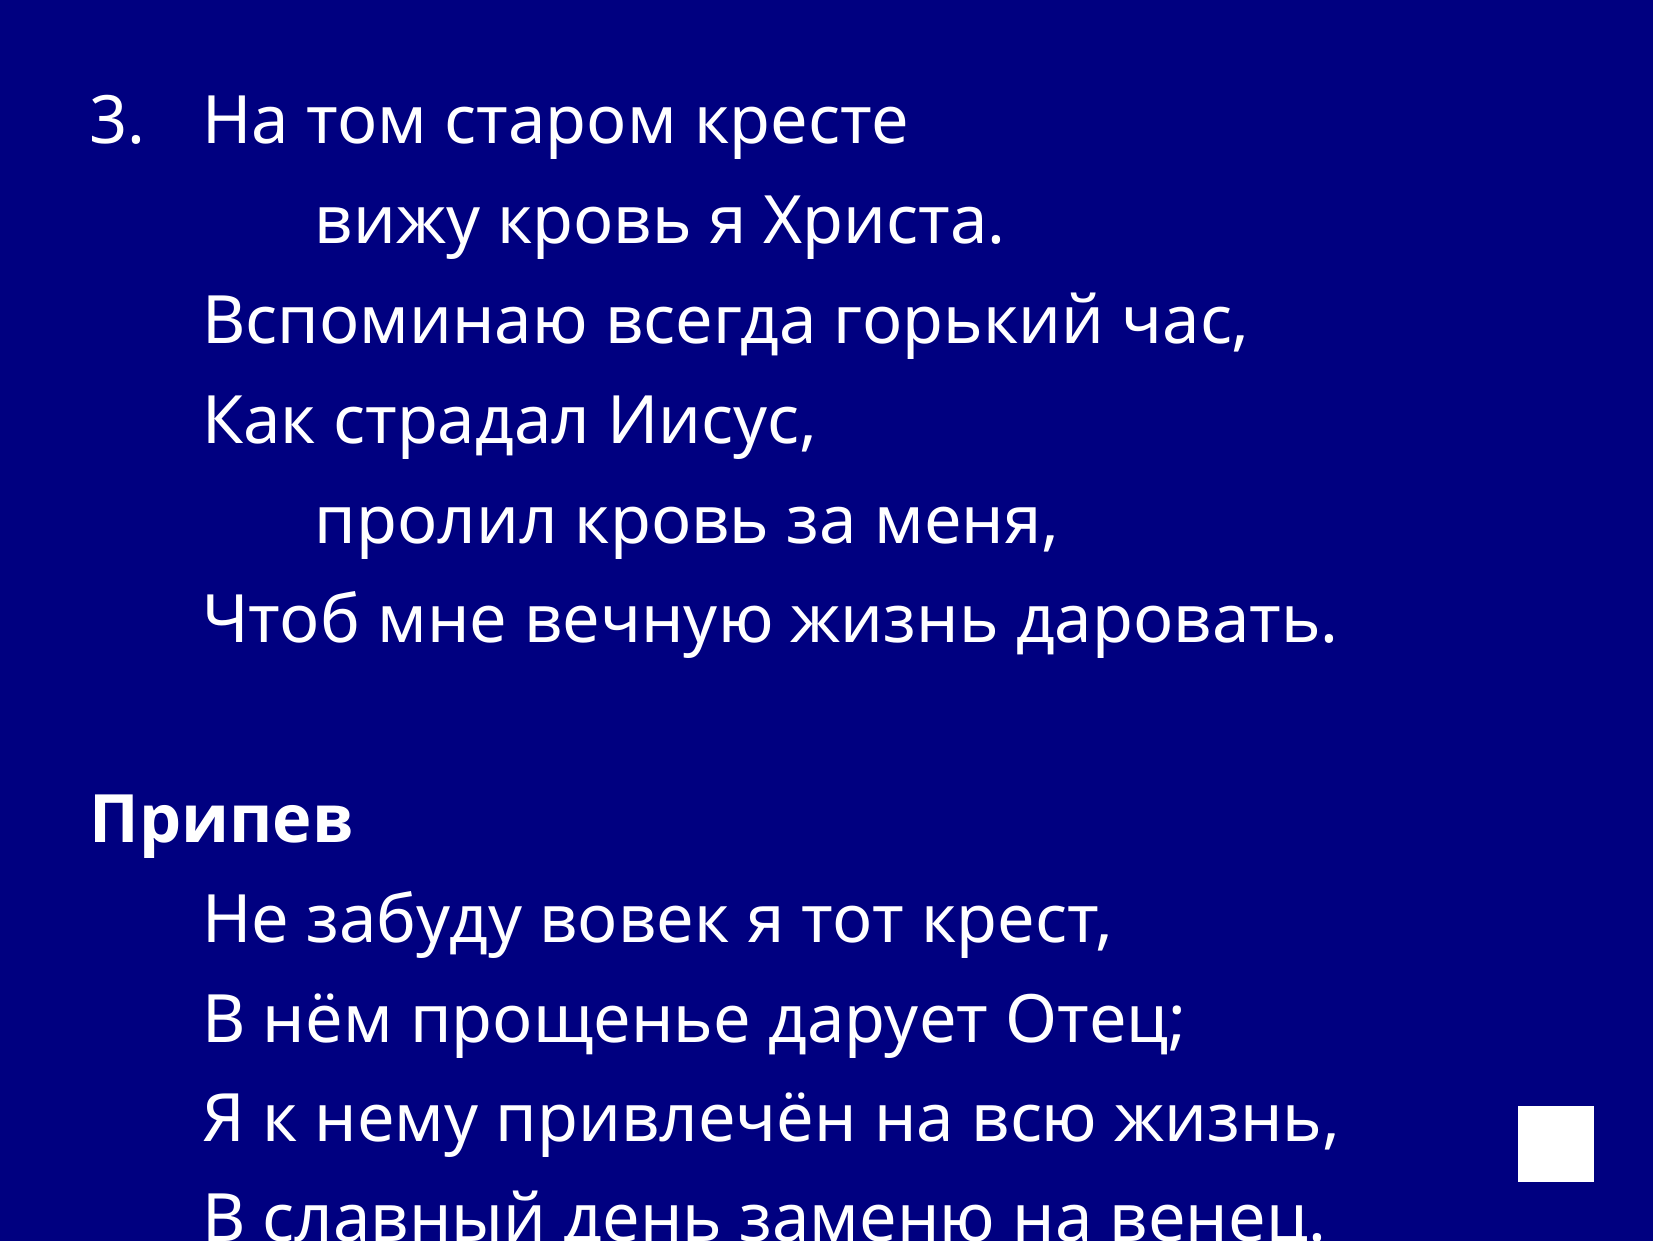

3.	На том старом кресте
		вижу кровь я Христа.
	Вспоминаю всегда горький час,
	Как страдал Иисус,
		пролил кровь за меня,
	Чтоб мне вечную жизнь даровать.
Припев
	Не забуду вовек я тот крест,
	В нём прощенье дарует Отец;
	Я к нему привлечён на всю жизнь,
	В славный день заменю на венец.